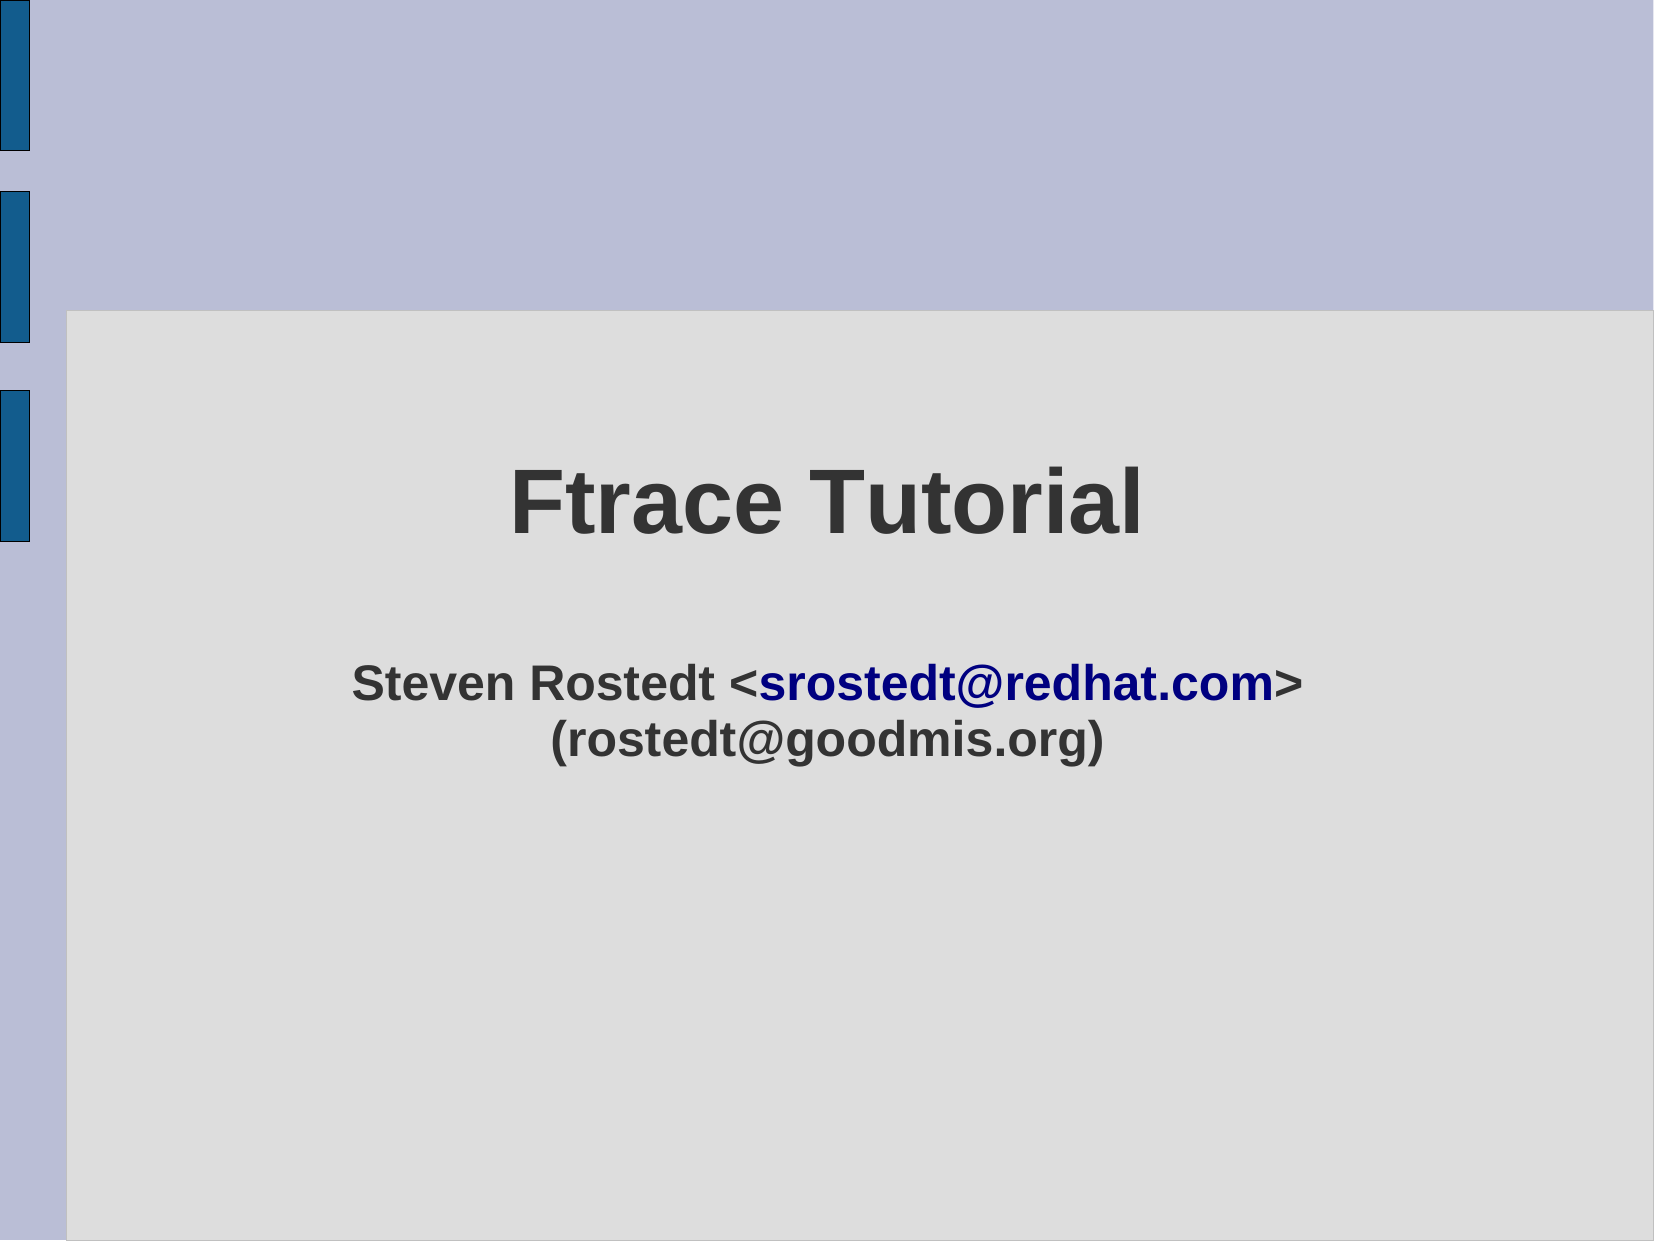

# Ftrace Tutorial Steven Rostedt <srostedt@redhat.com> (rostedt@goodmis.org)